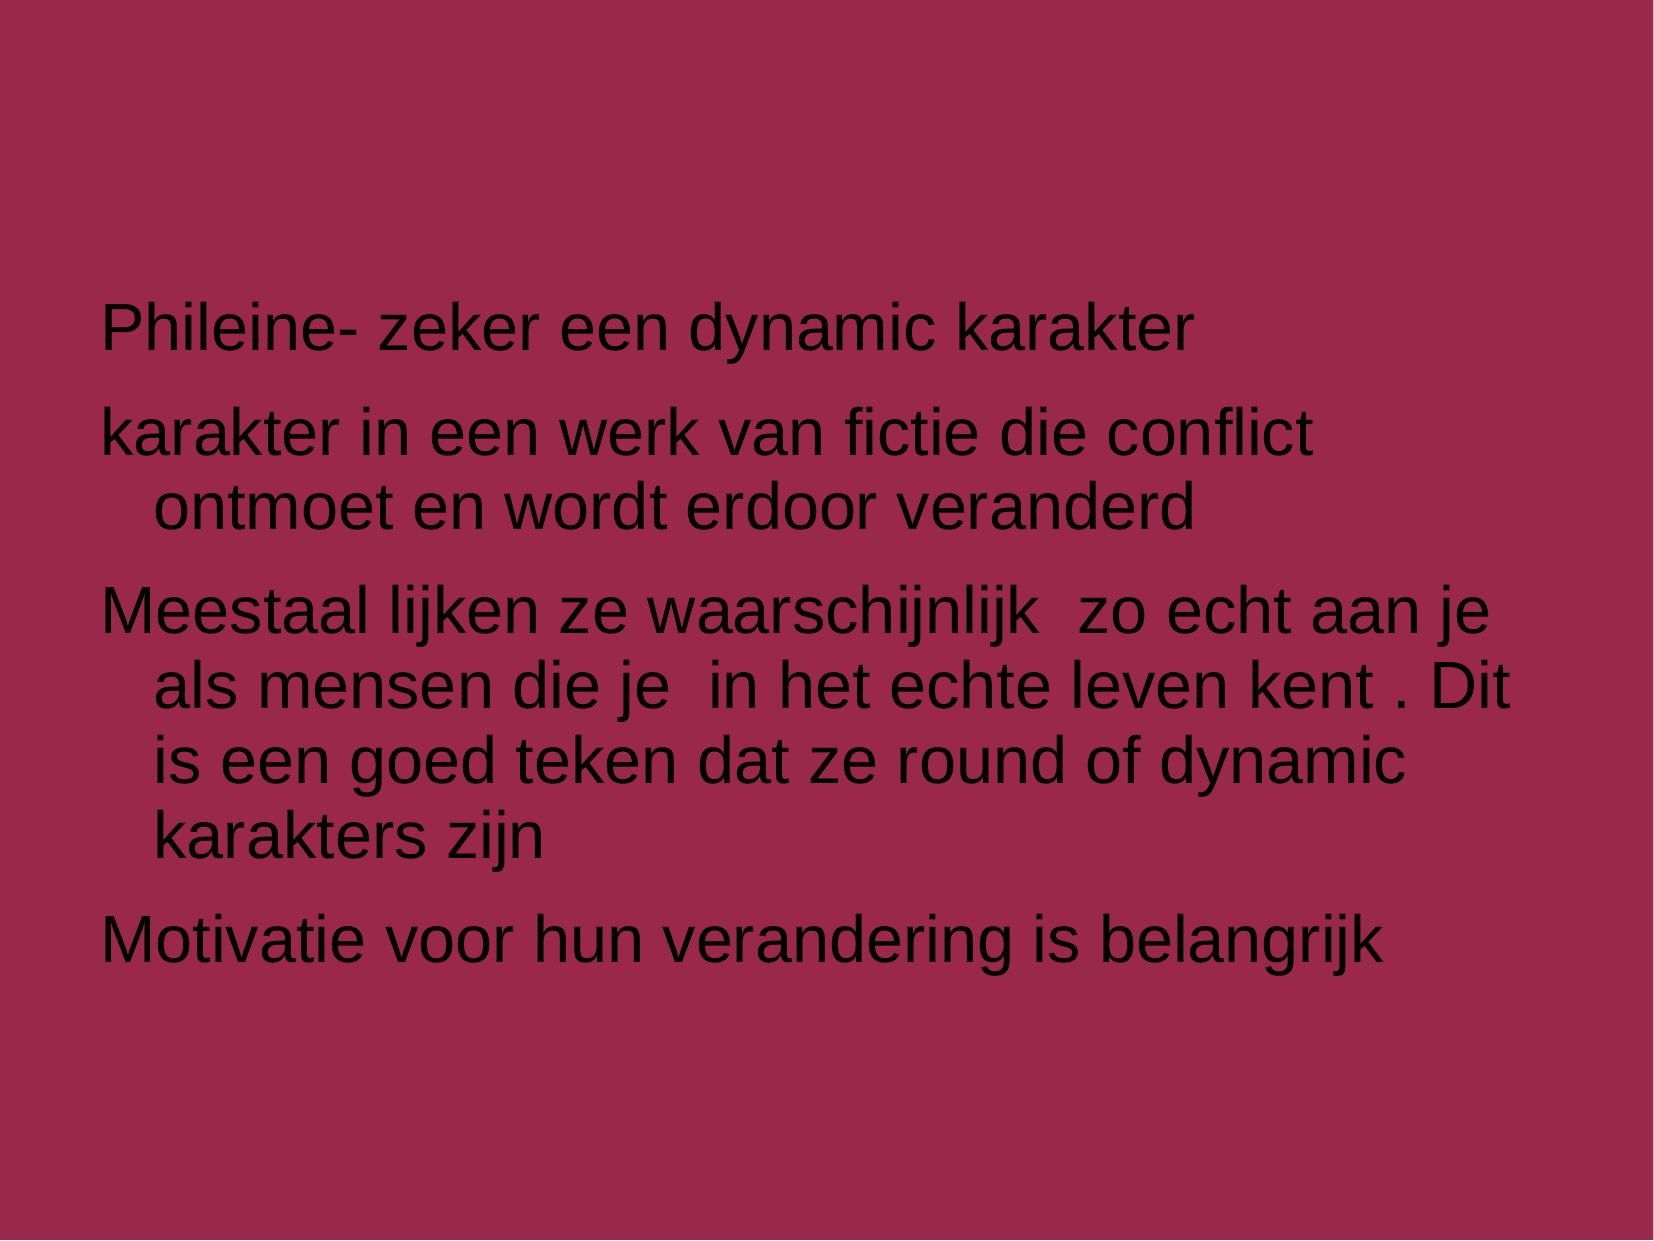

# Phileine- zeker een dynamic karakter
karakter in een werk van fictie die conflict ontmoet en wordt erdoor veranderd
Meestaal lijken ze waarschijnlijk zo echt aan je als mensen die je in het echte leven kent . Dit is een goed teken dat ze round of dynamic karakters zijn
Motivatie voor hun verandering is belangrijk